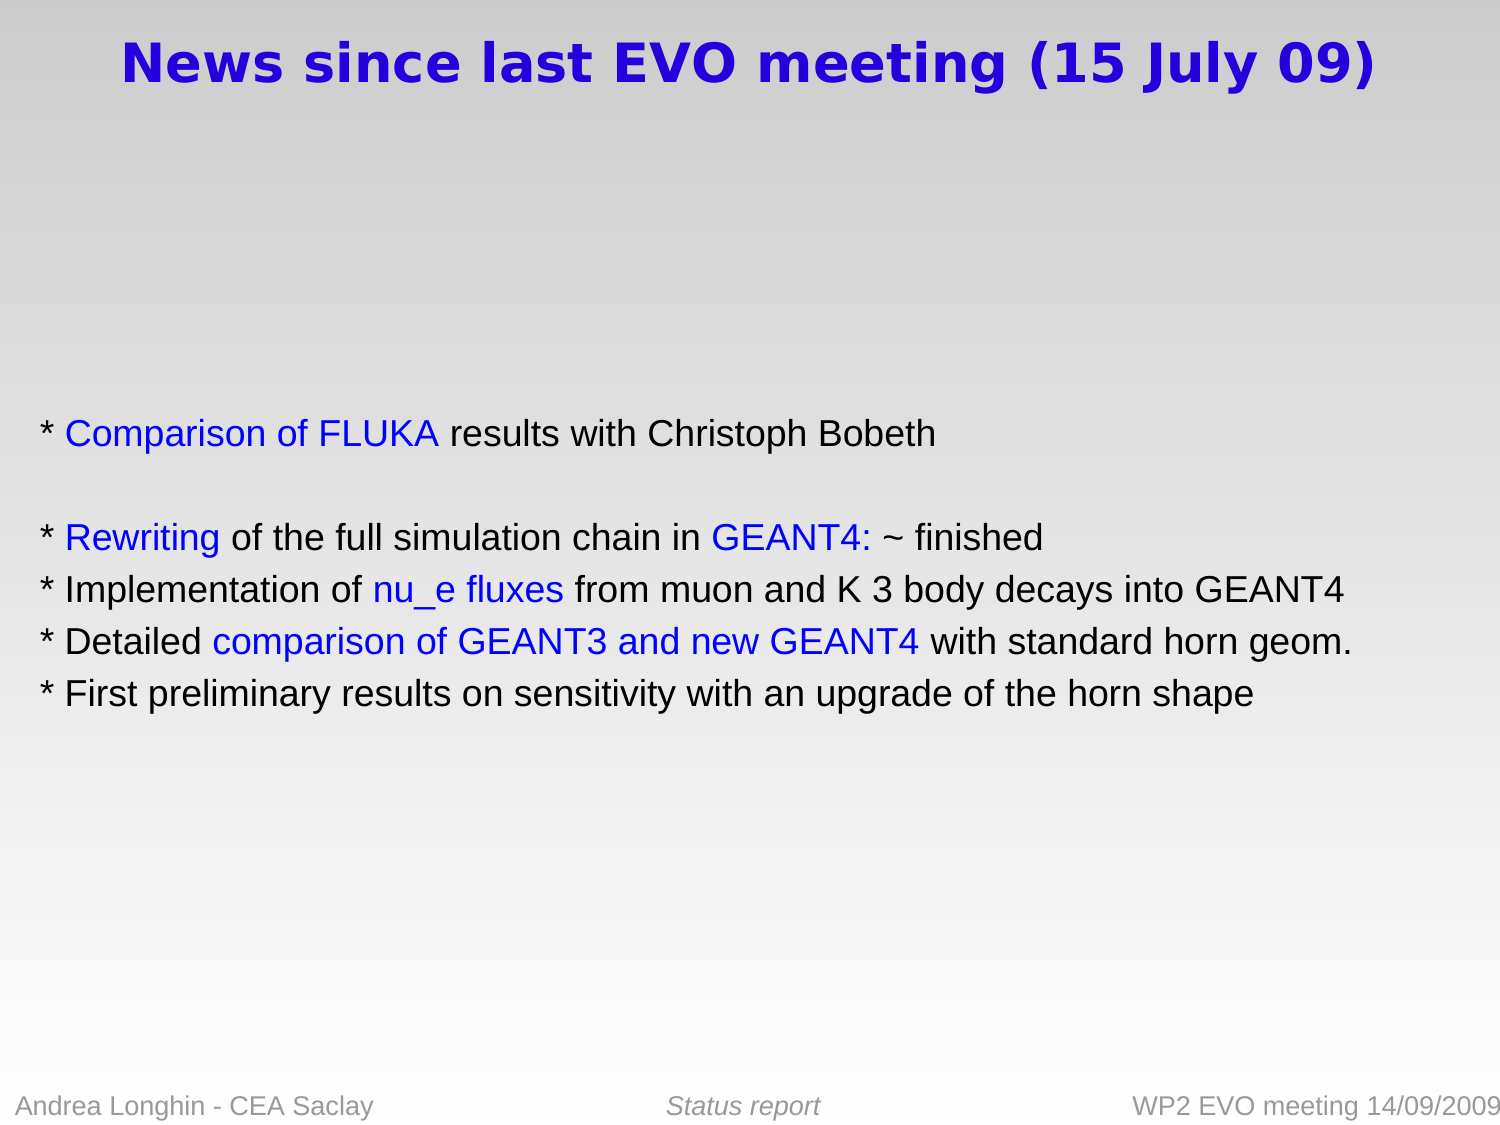

# News since last EVO meeting (15 July 09)
* Comparison of FLUKA results with Christoph Bobeth
* Rewriting of the full simulation chain in GEANT4: ~ finished
* Implementation of nu_e fluxes from muon and K 3 body decays into GEANT4
* Detailed comparison of GEANT3 and new GEANT4 with standard horn geom.
* First preliminary results on sensitivity with an upgrade of the horn shape